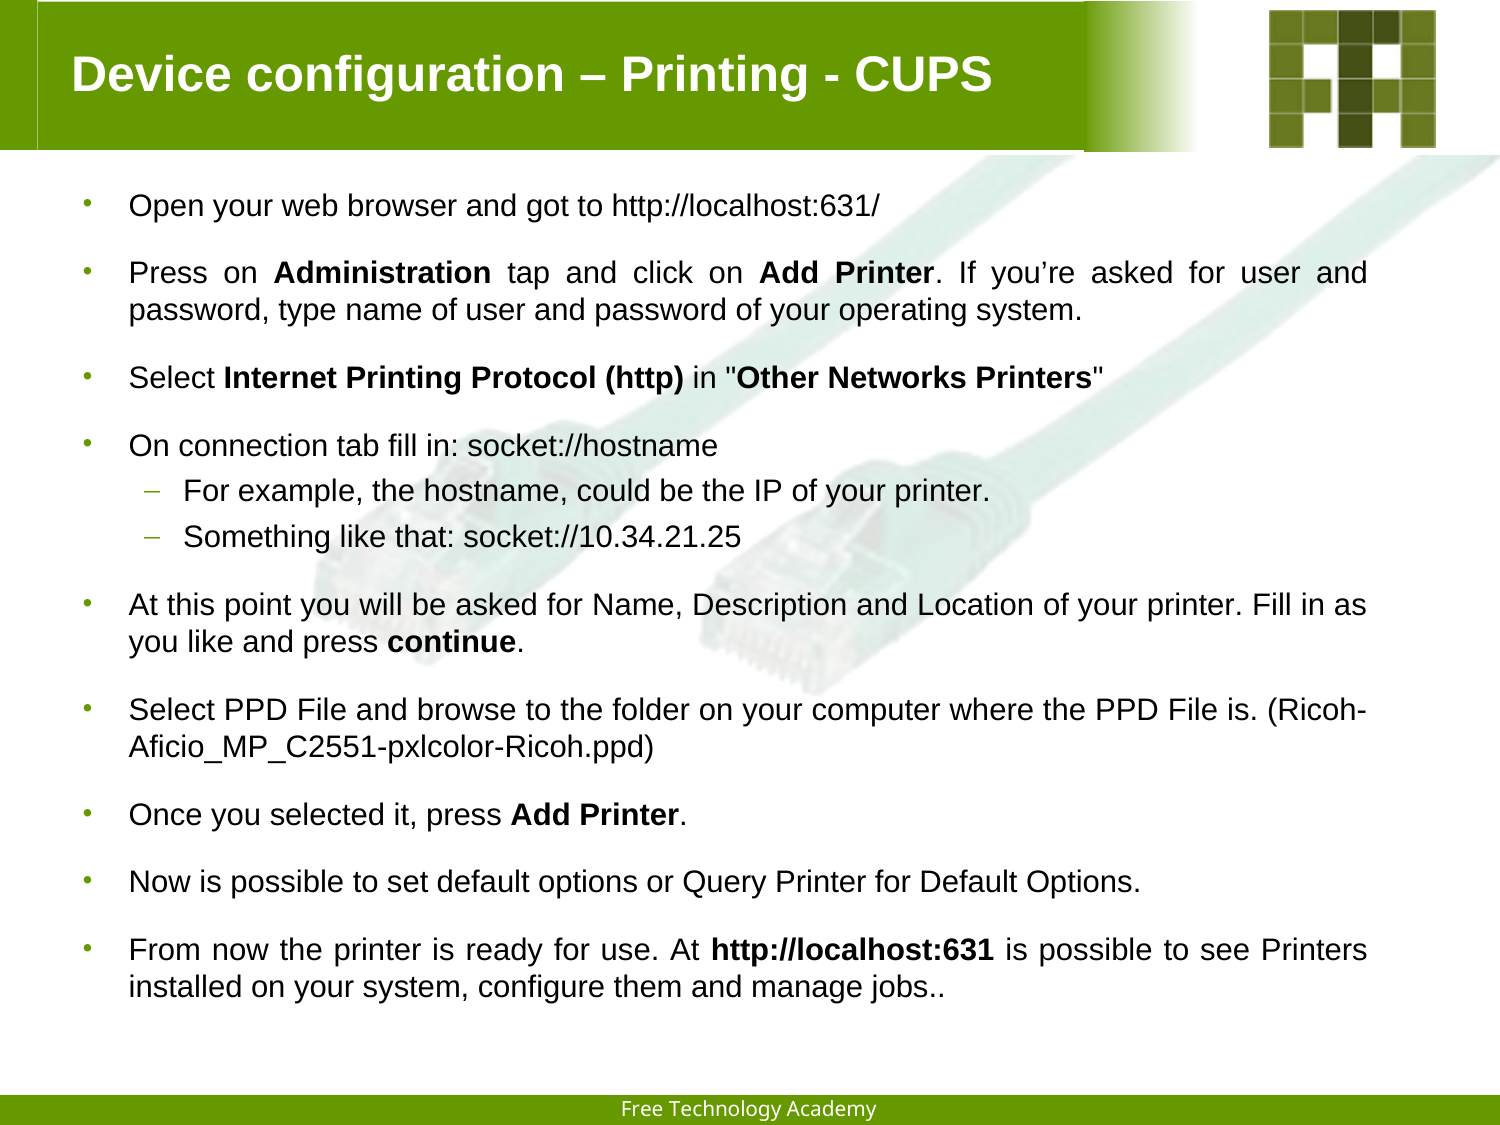

Device configuration – Printing - CUPS
# Open your web browser and got to http://localhost:631/
Press on Administration tap and click on Add Printer. If you’re asked for user and password, type name of user and password of your operating system.
Select Internet Printing Protocol (http) in "Other Networks Printers"
On connection tab fill in: socket://hostname
For example, the hostname, could be the IP of your printer.
Something like that: socket://10.34.21.25
At this point you will be asked for Name, Description and Location of your printer. Fill in as you like and press continue.
Select PPD File and browse to the folder on your computer where the PPD File is. (Ricoh-Aficio_MP_C2551-pxlcolor-Ricoh.ppd)
Once you selected it, press Add Printer.
Now is possible to set default options or Query Printer for Default Options.
From now the printer is ready for use. At http://localhost:631 is possible to see Printers installed on your system, configure them and manage jobs..